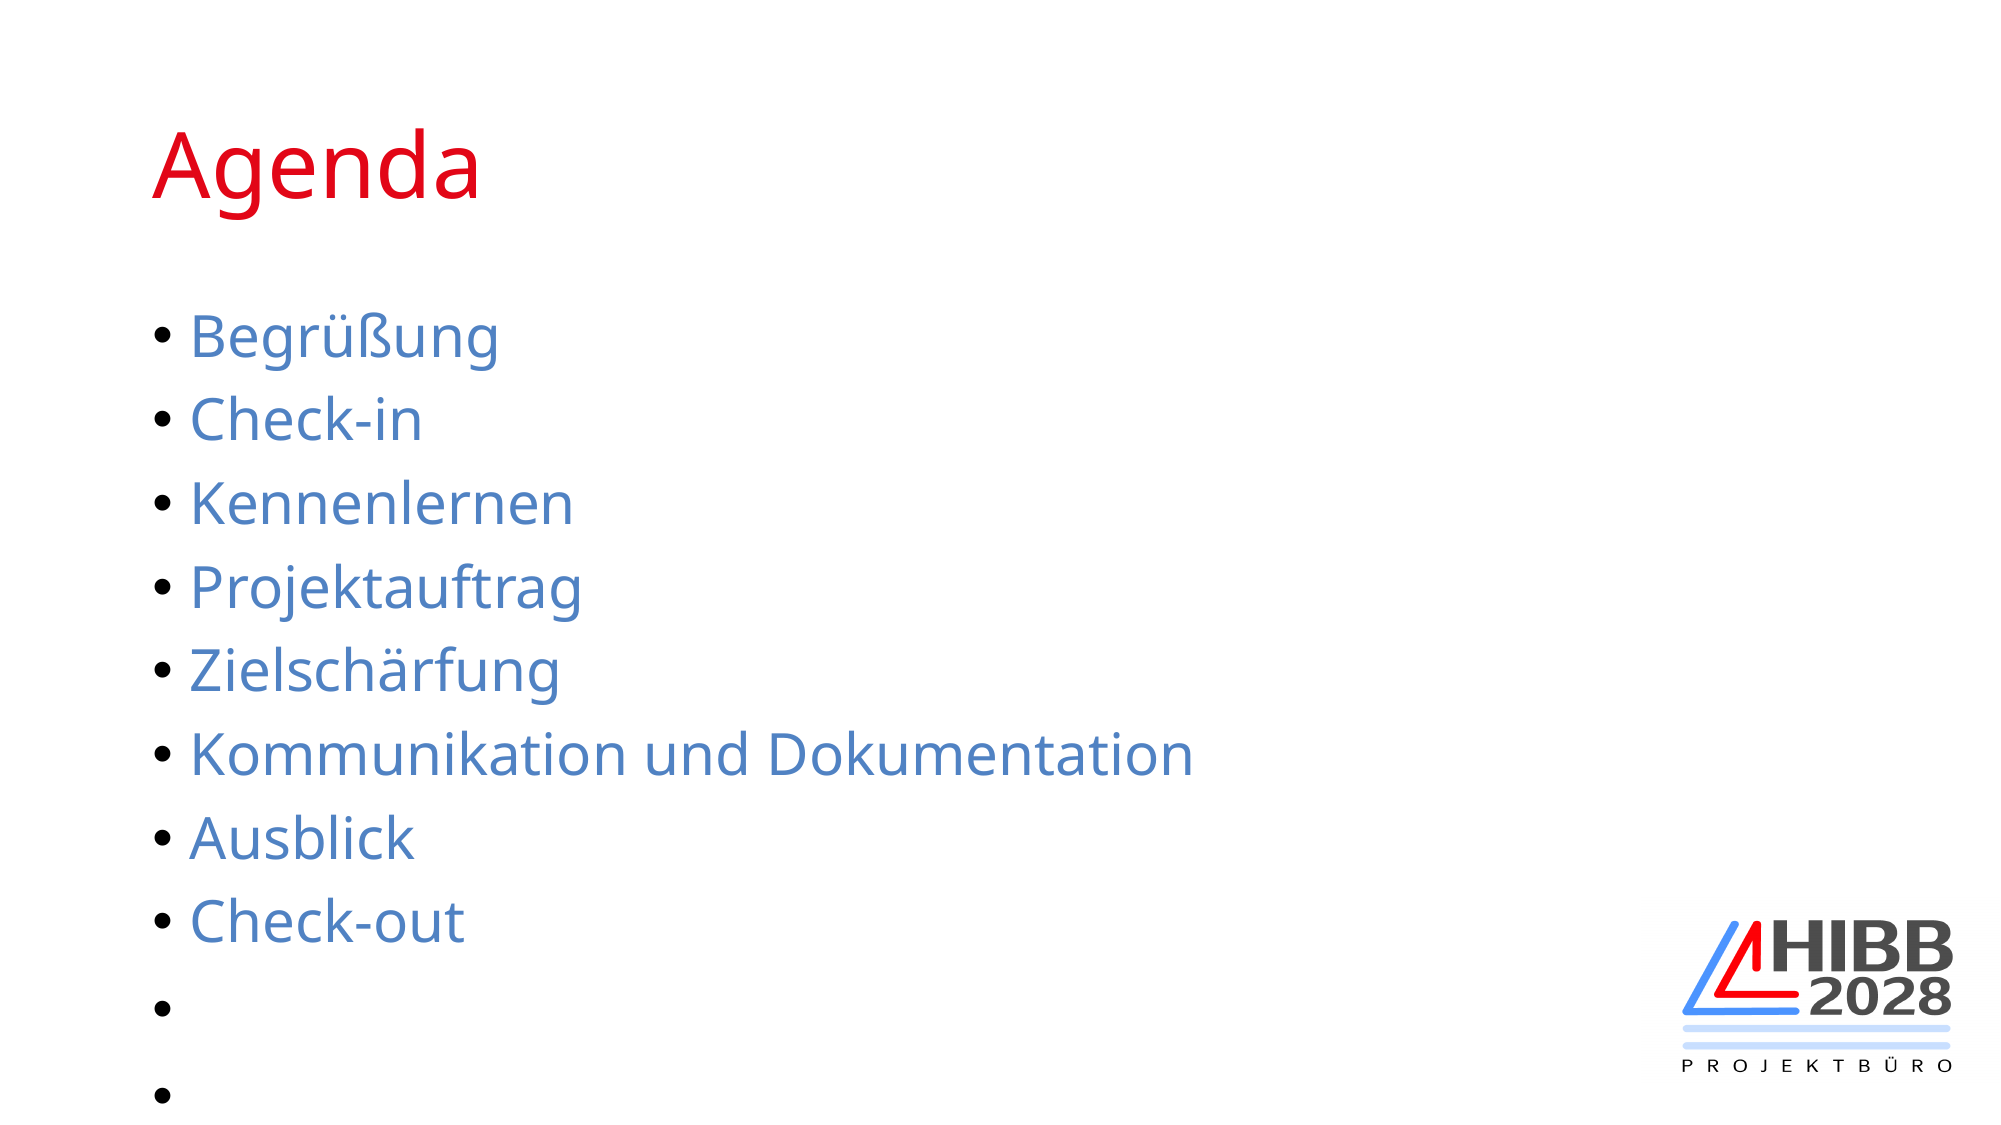

# Agenda
Begrüßung
Check-in
Kennenlernen
Projektauftrag
Zielschärfung
Kommunikation und Dokumentation
Ausblick
Check-out